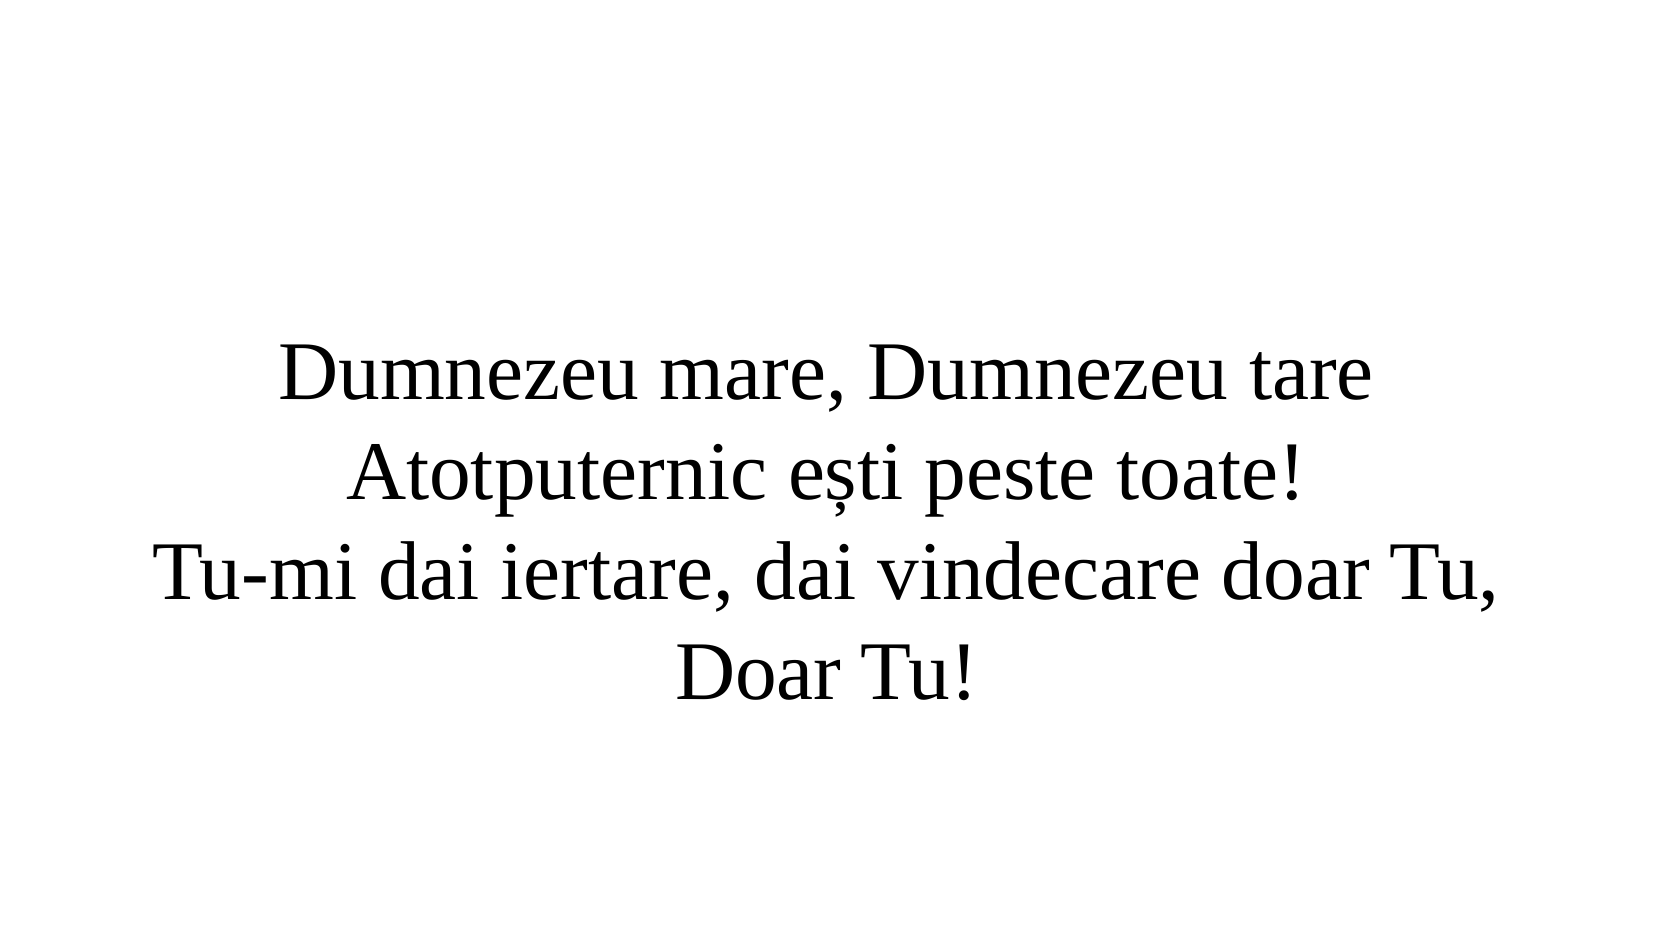

# Dumnezeu mare, Dumnezeu tare
Atotputernic ești peste toate!
Tu-mi dai iertare, dai vindecare doar Tu,
Doar Tu!